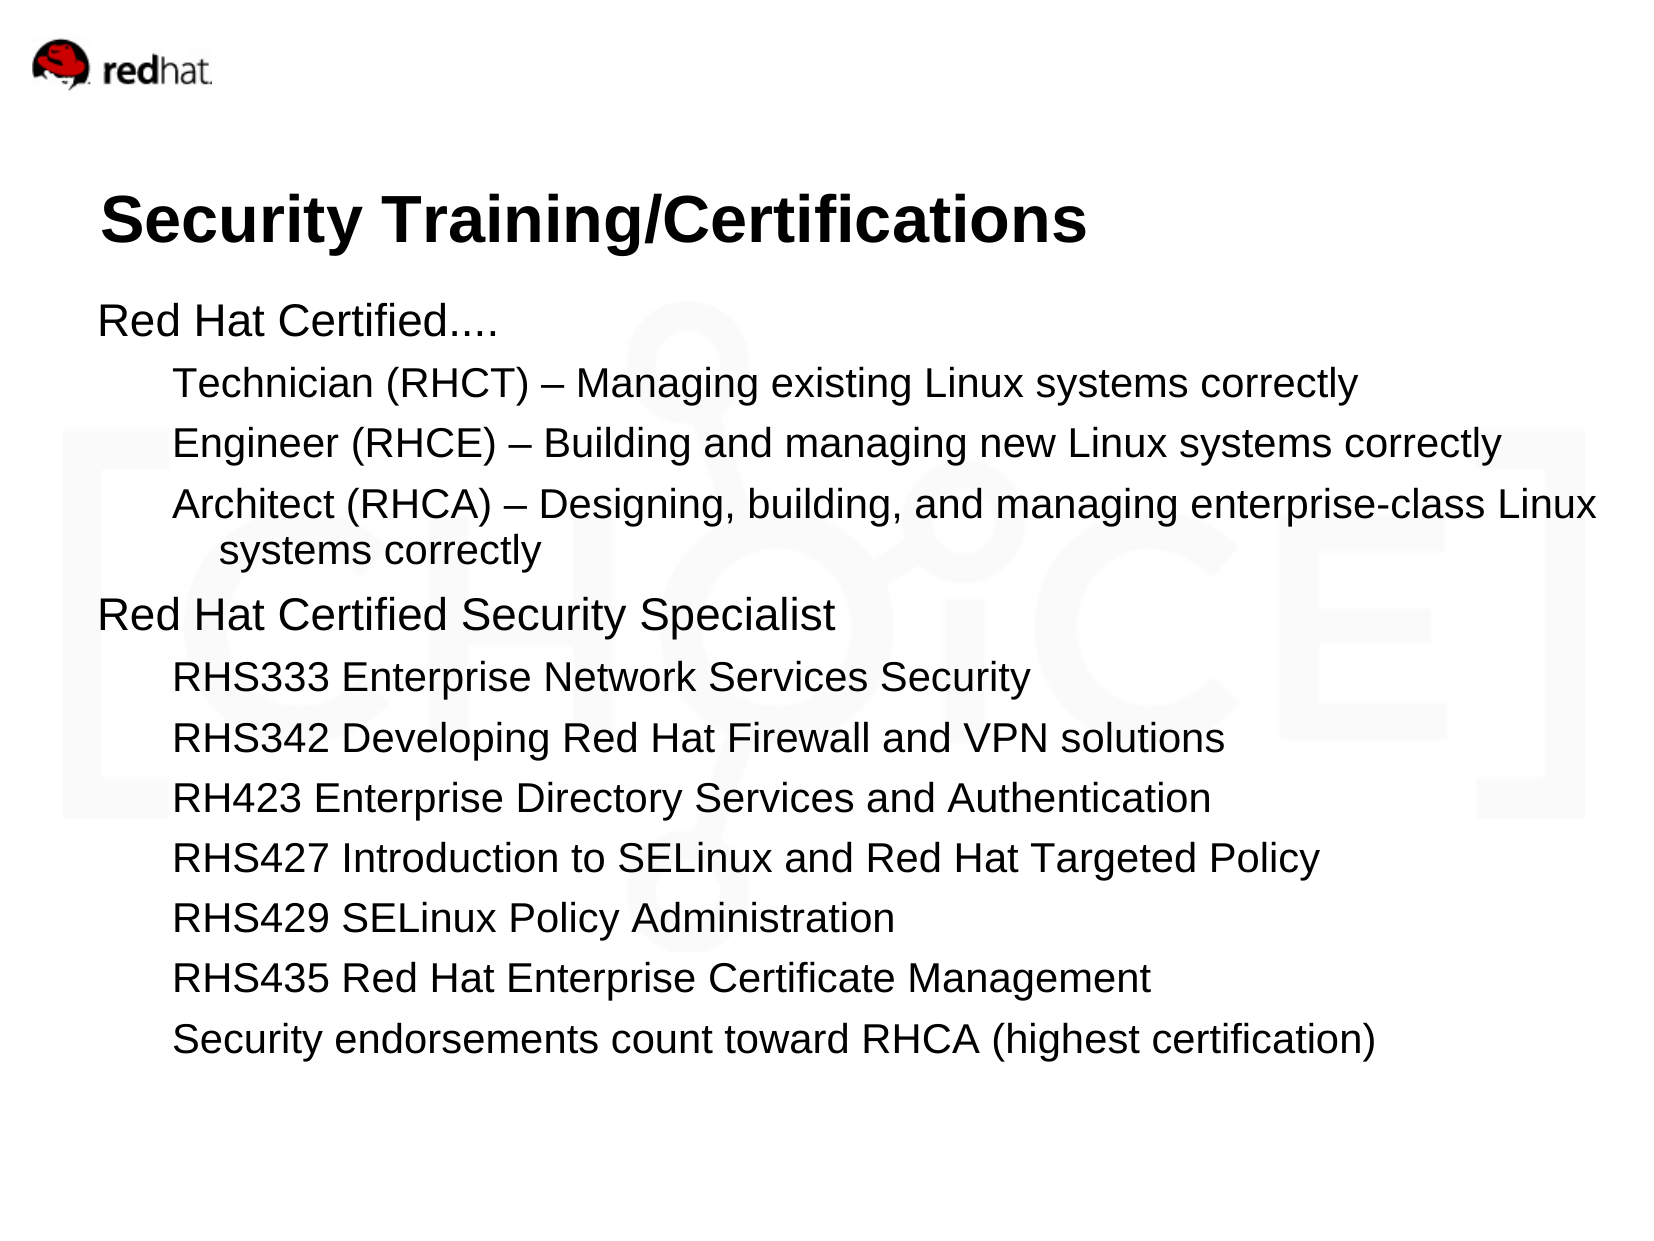

# Security Training/Certifications
Red Hat Certified....
Technician (RHCT) – Managing existing Linux systems correctly
Engineer (RHCE) – Building and managing new Linux systems correctly
Architect (RHCA) – Designing, building, and managing enterprise-class Linux systems correctly
Red Hat Certified Security Specialist
RHS333 Enterprise Network Services Security
RHS342 Developing Red Hat Firewall and VPN solutions
RH423 Enterprise Directory Services and Authentication
RHS427 Introduction to SELinux and Red Hat Targeted Policy
RHS429 SELinux Policy Administration
RHS435 Red Hat Enterprise Certificate Management
Security endorsements count toward RHCA (highest certification)